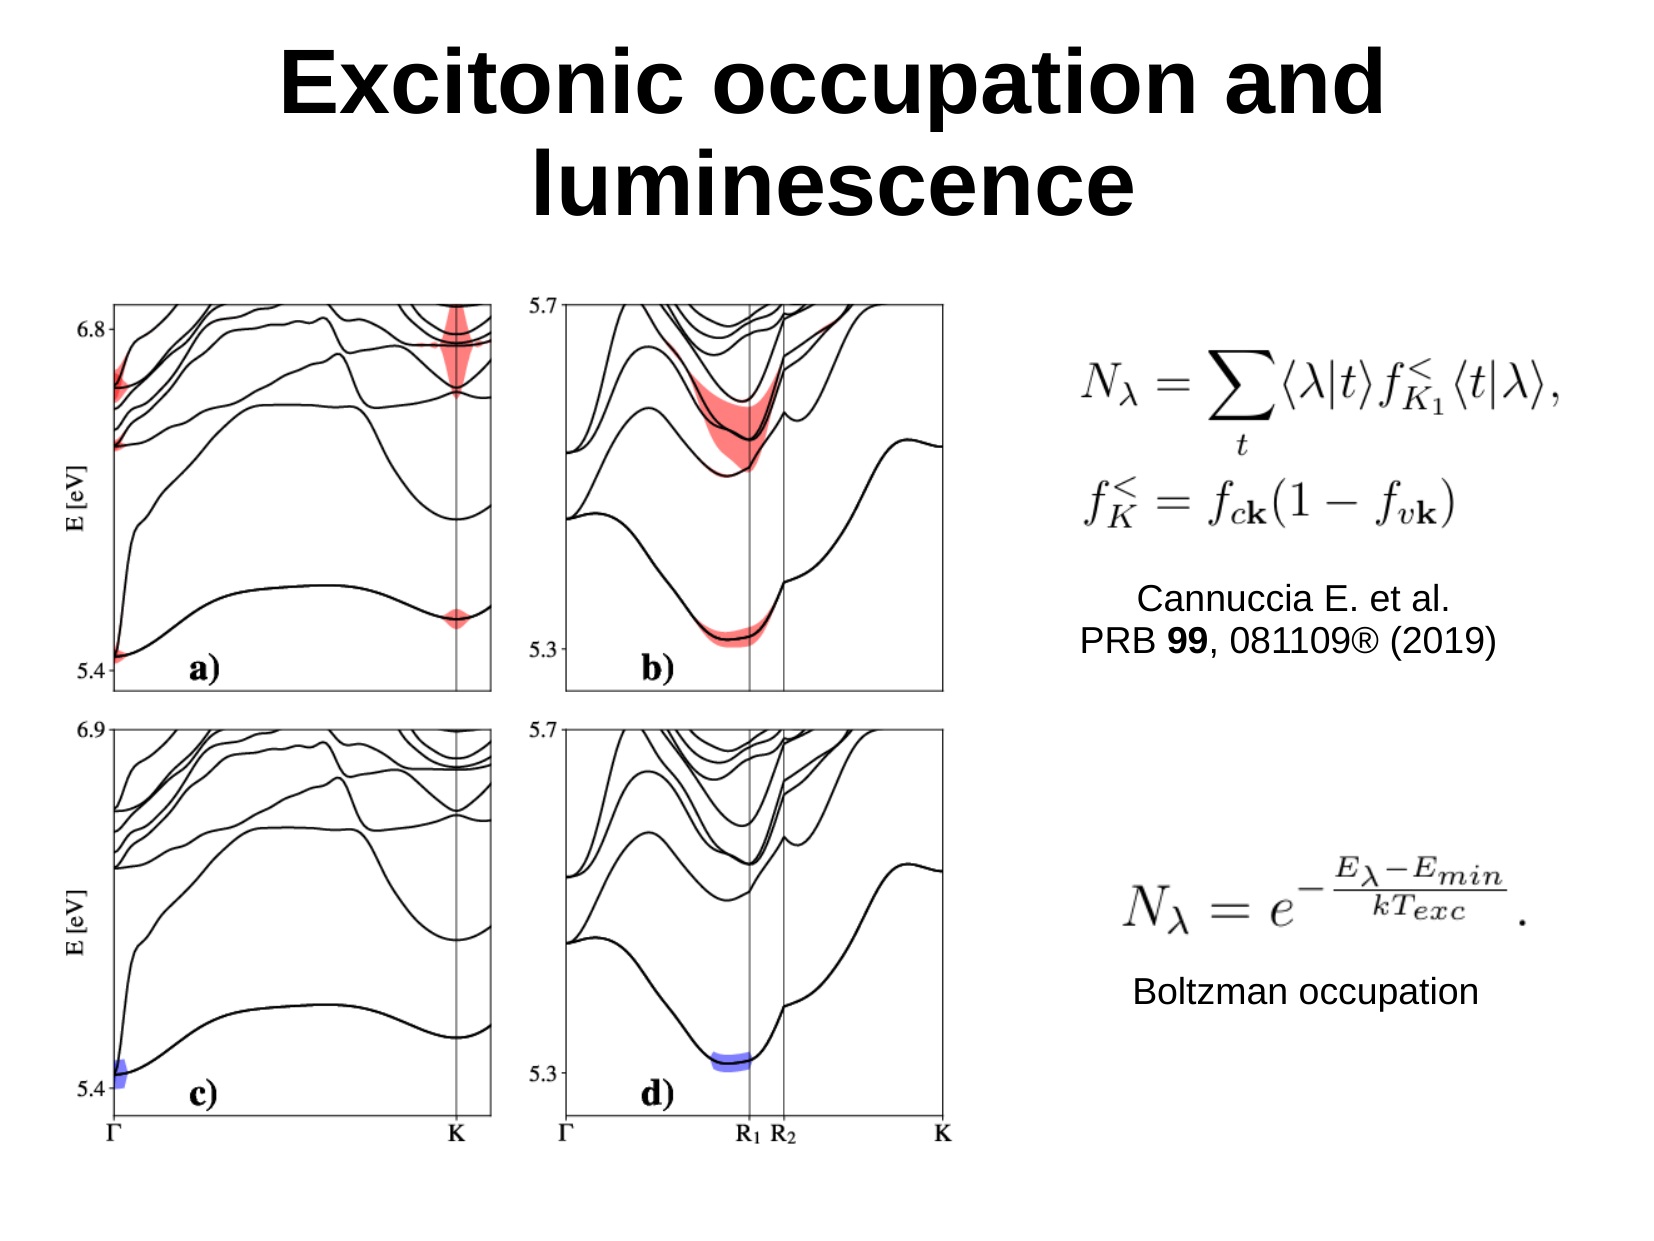

# Excitonic occupation and luminescence
Cannuccia E. et al.
PRB 99, 081109® (2019)
Boltzman occupation